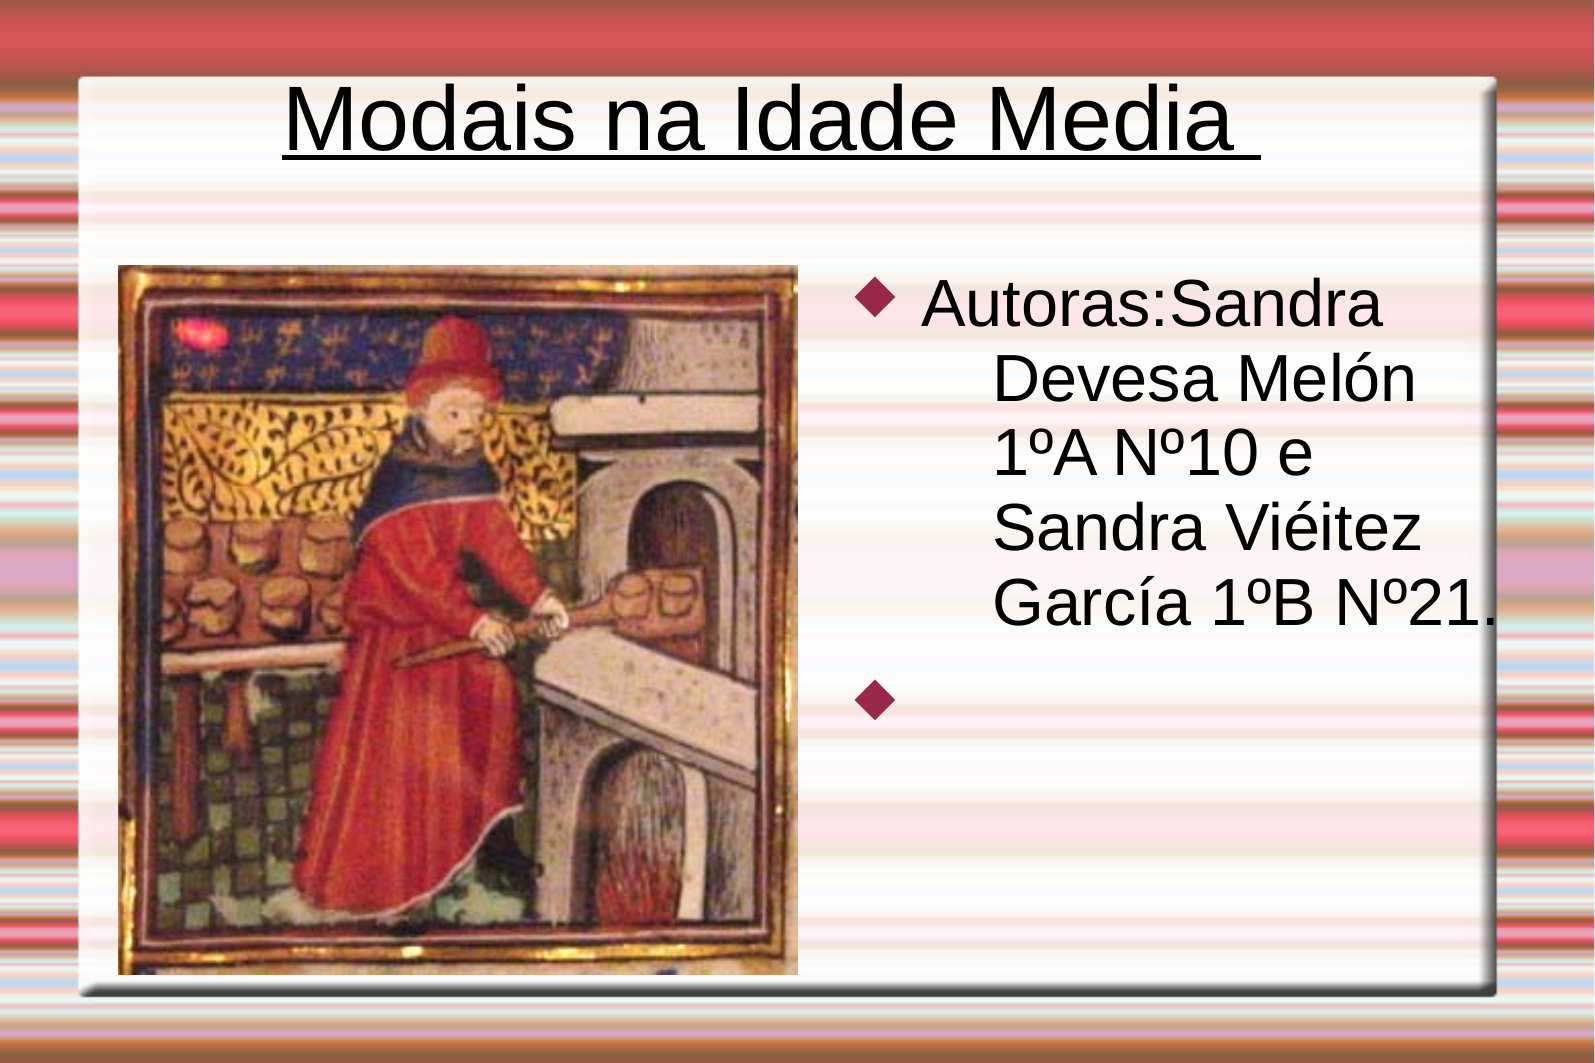

# Modais na Idade Media
Autoras:Sandra Devesa Melón 1ºA Nº10 e Sandra Viéitez García 1ºB Nº21.